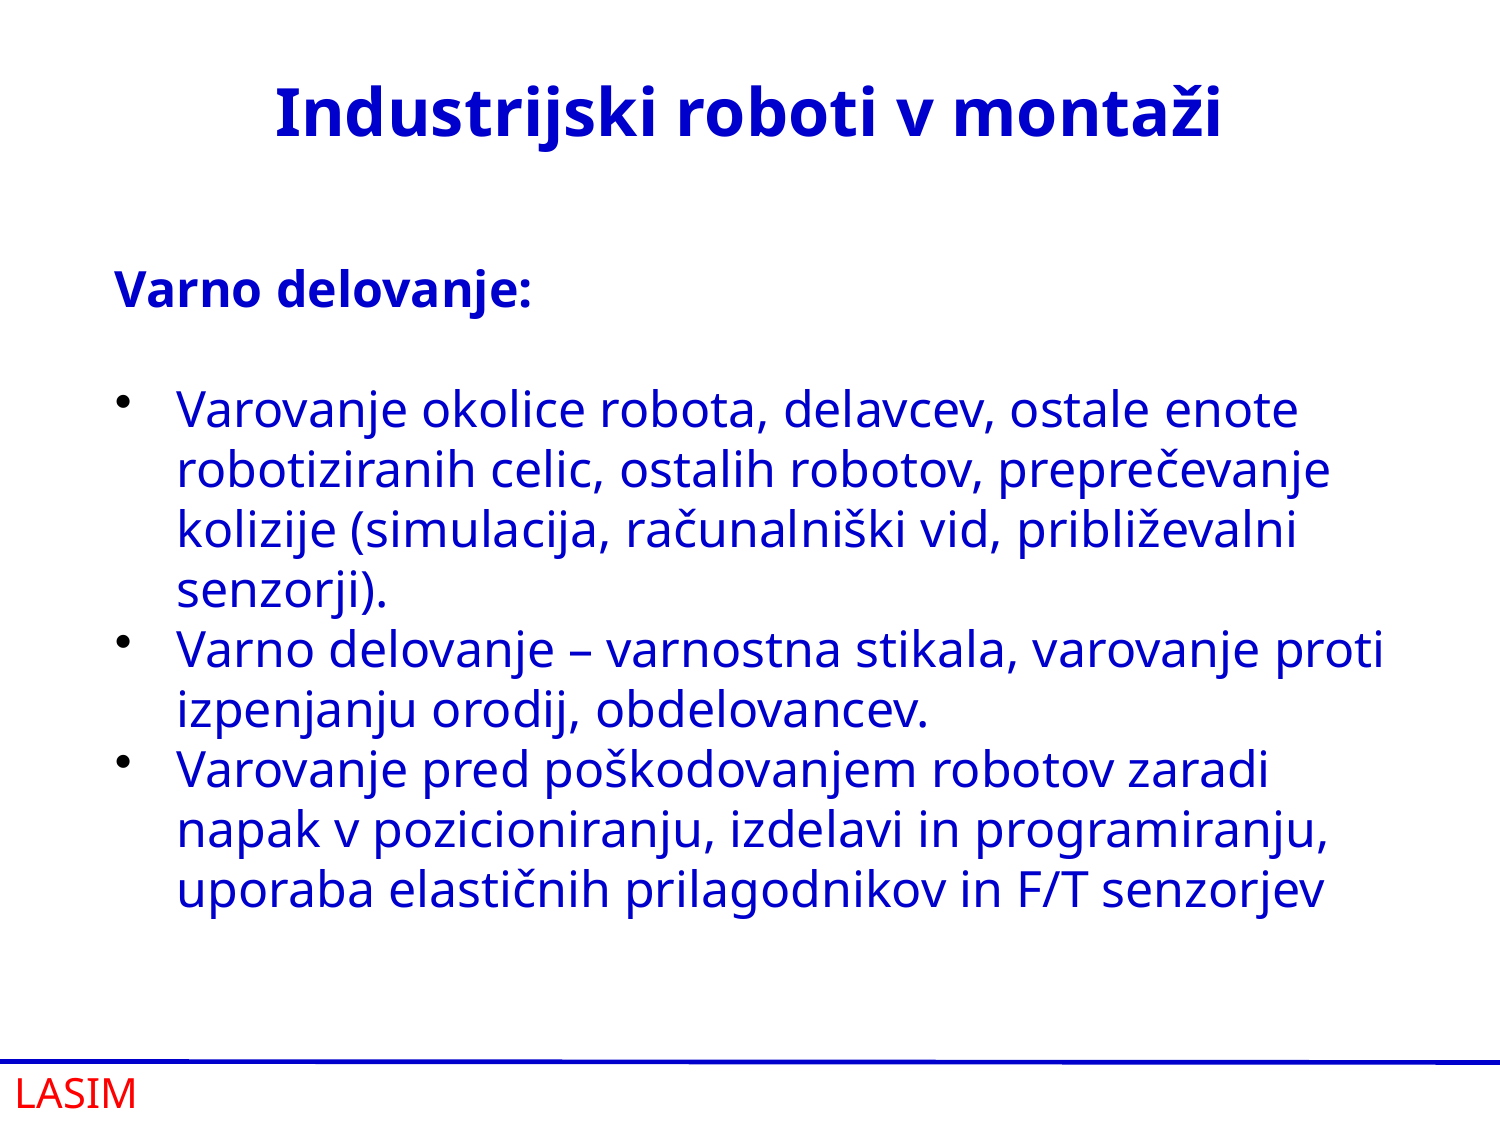

# Industrijski roboti v montaži
Varno delovanje:
Varovanje okolice robota, delavcev, ostale enote robotiziranih celic, ostalih robotov, preprečevanje kolizije (simulacija, računalniški vid, približevalni senzorji).
Varno delovanje – varnostna stikala, varovanje proti izpenjanju orodij, obdelovancev.
Varovanje pred poškodovanjem robotov zaradi napak v pozicioniranju, izdelavi in programiranju, uporaba elastičnih prilagodnikov in F/T senzorjev.